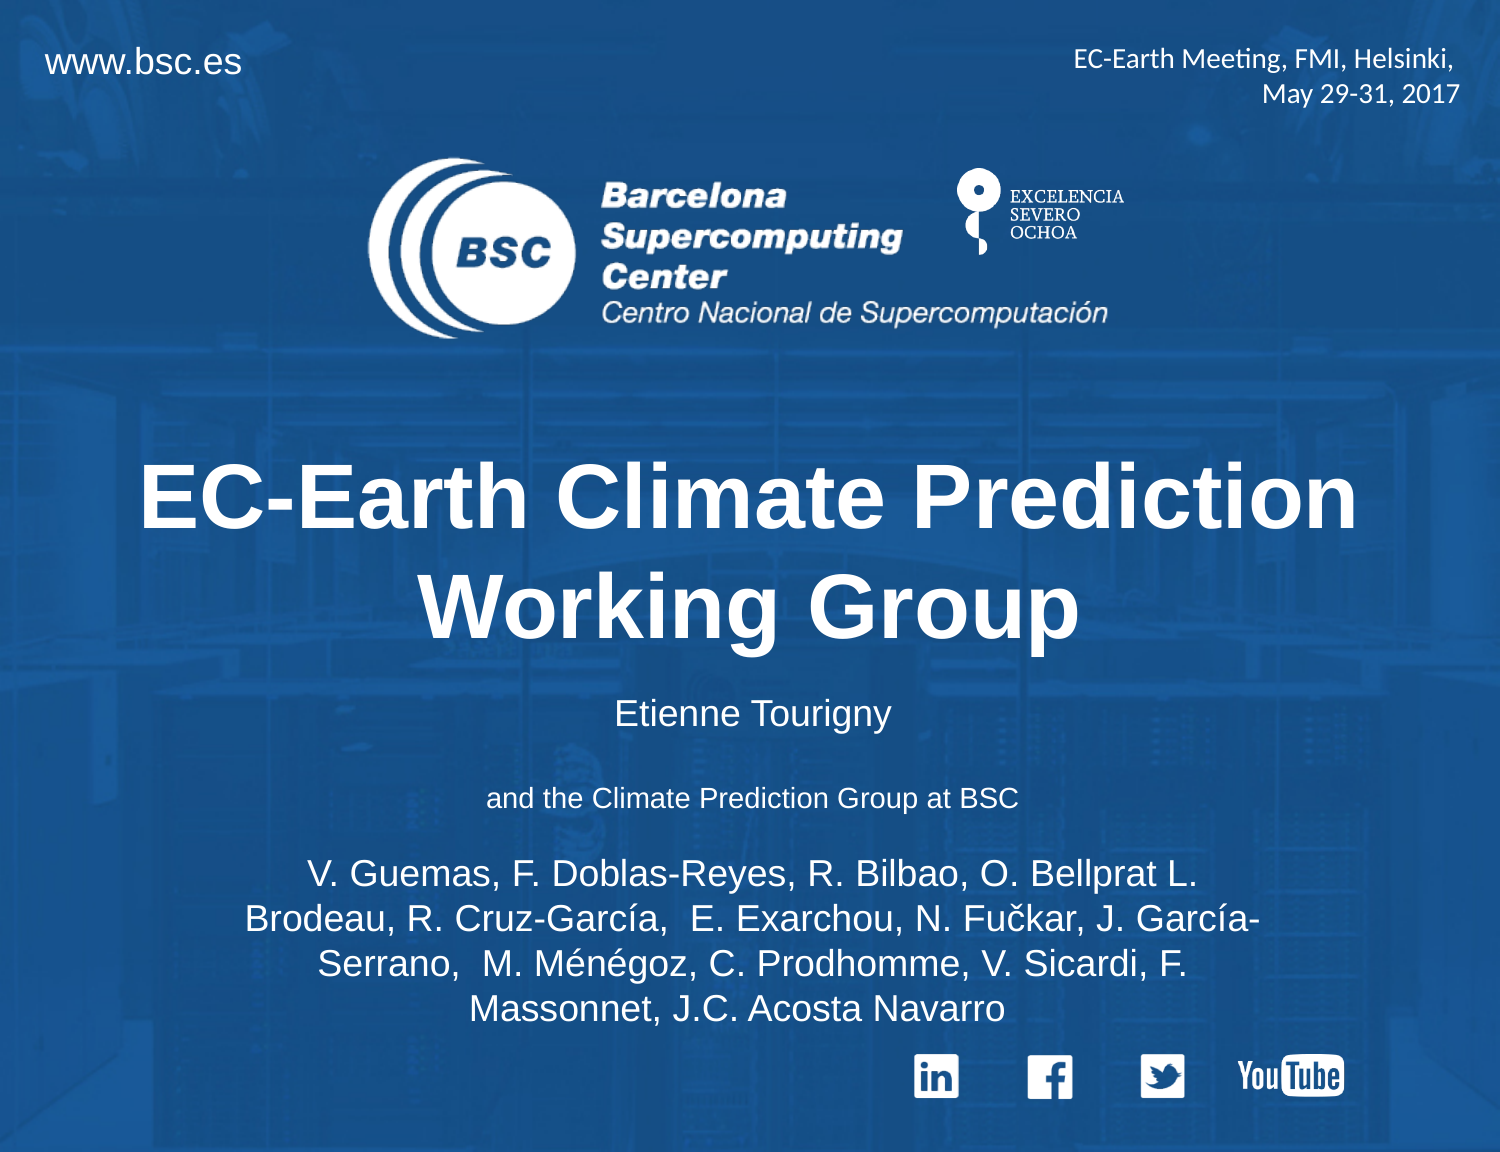

EC-Earth Meeting, FMI, Helsinki,
May 29-31, 2017
EC-Earth Climate Prediction
Working Group
Etienne Tourigny
and the Climate Prediction Group at BSC
V. Guemas, F. Doblas-Reyes, R. Bilbao, O. Bellprat L. Brodeau, R. Cruz-García, E. Exarchou, N. Fučkar, J. García-Serrano, M. Ménégoz, C. Prodhomme, V. Sicardi, F. Massonnet, J.C. Acosta Navarro